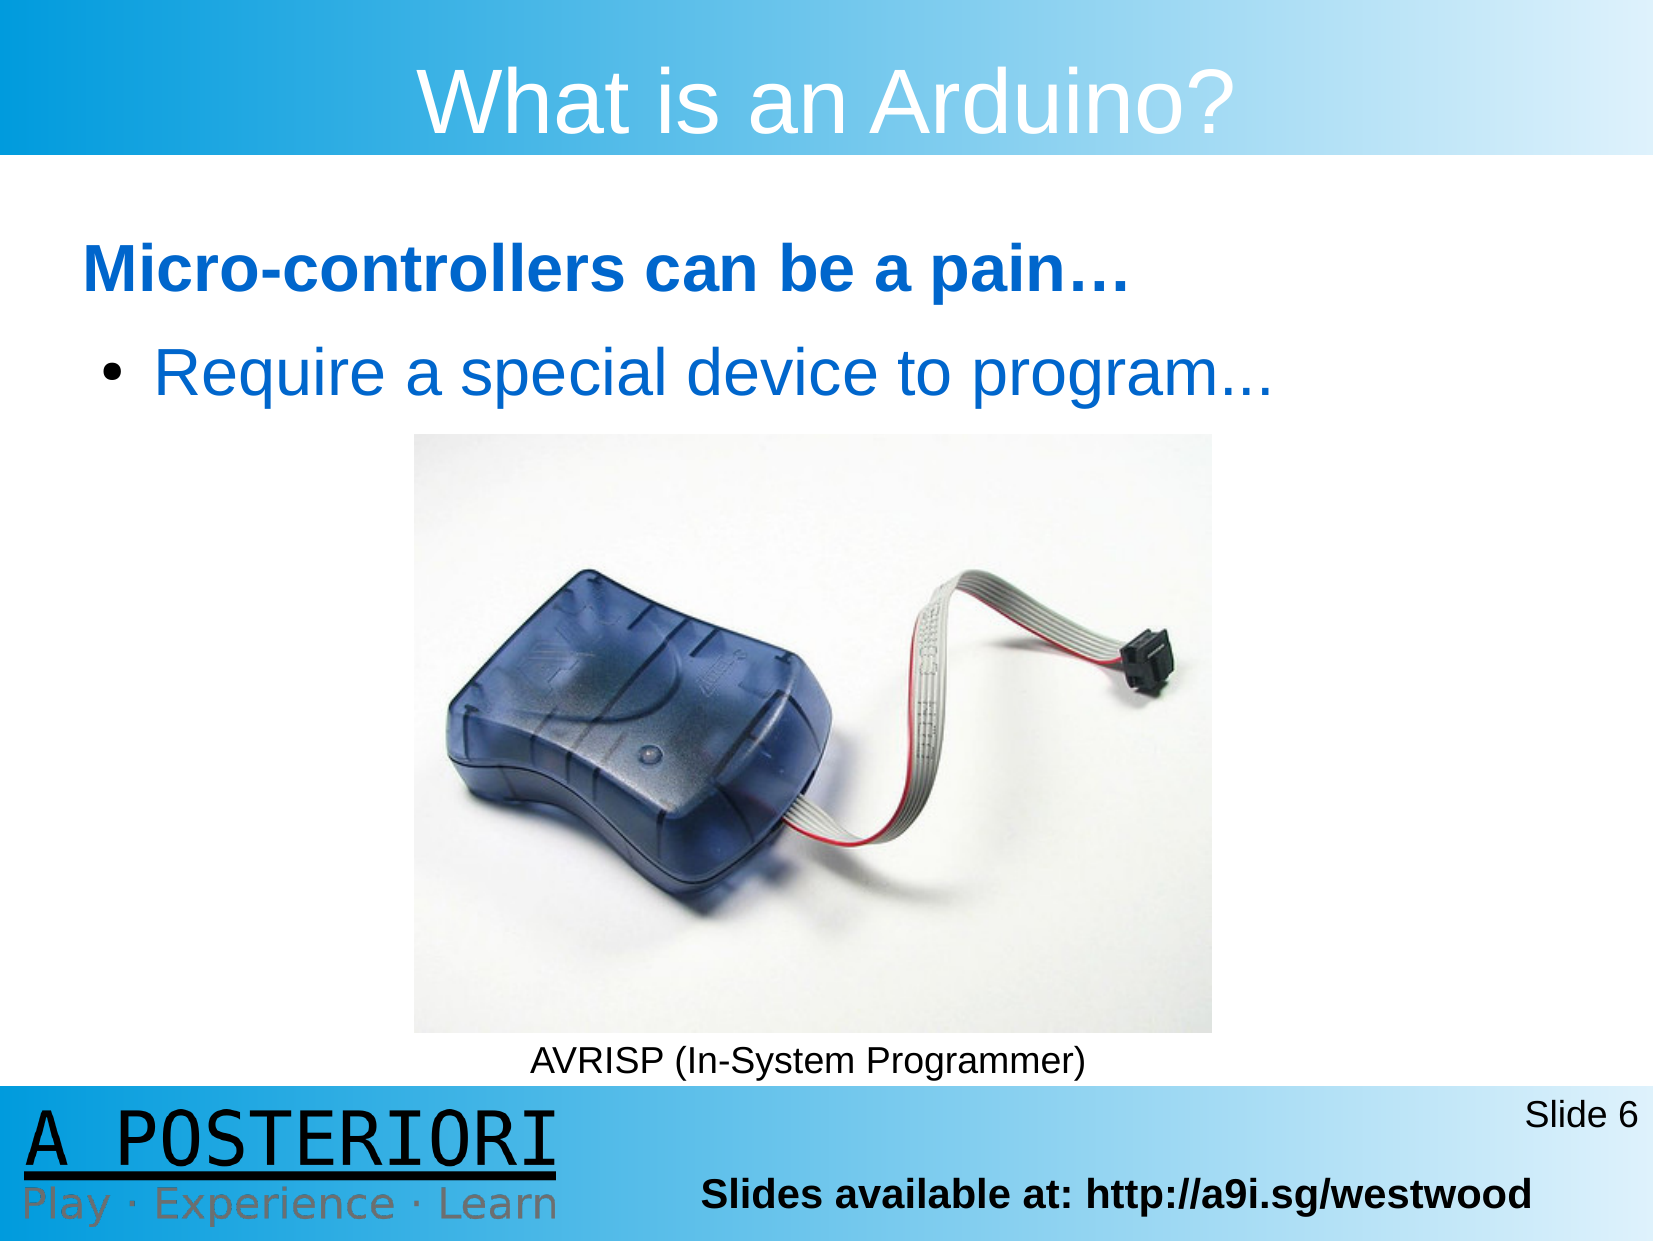

# What is an Arduino?
Micro-controllers can be a pain…
Require a special device to program...
AVRISP (In-System Programmer)